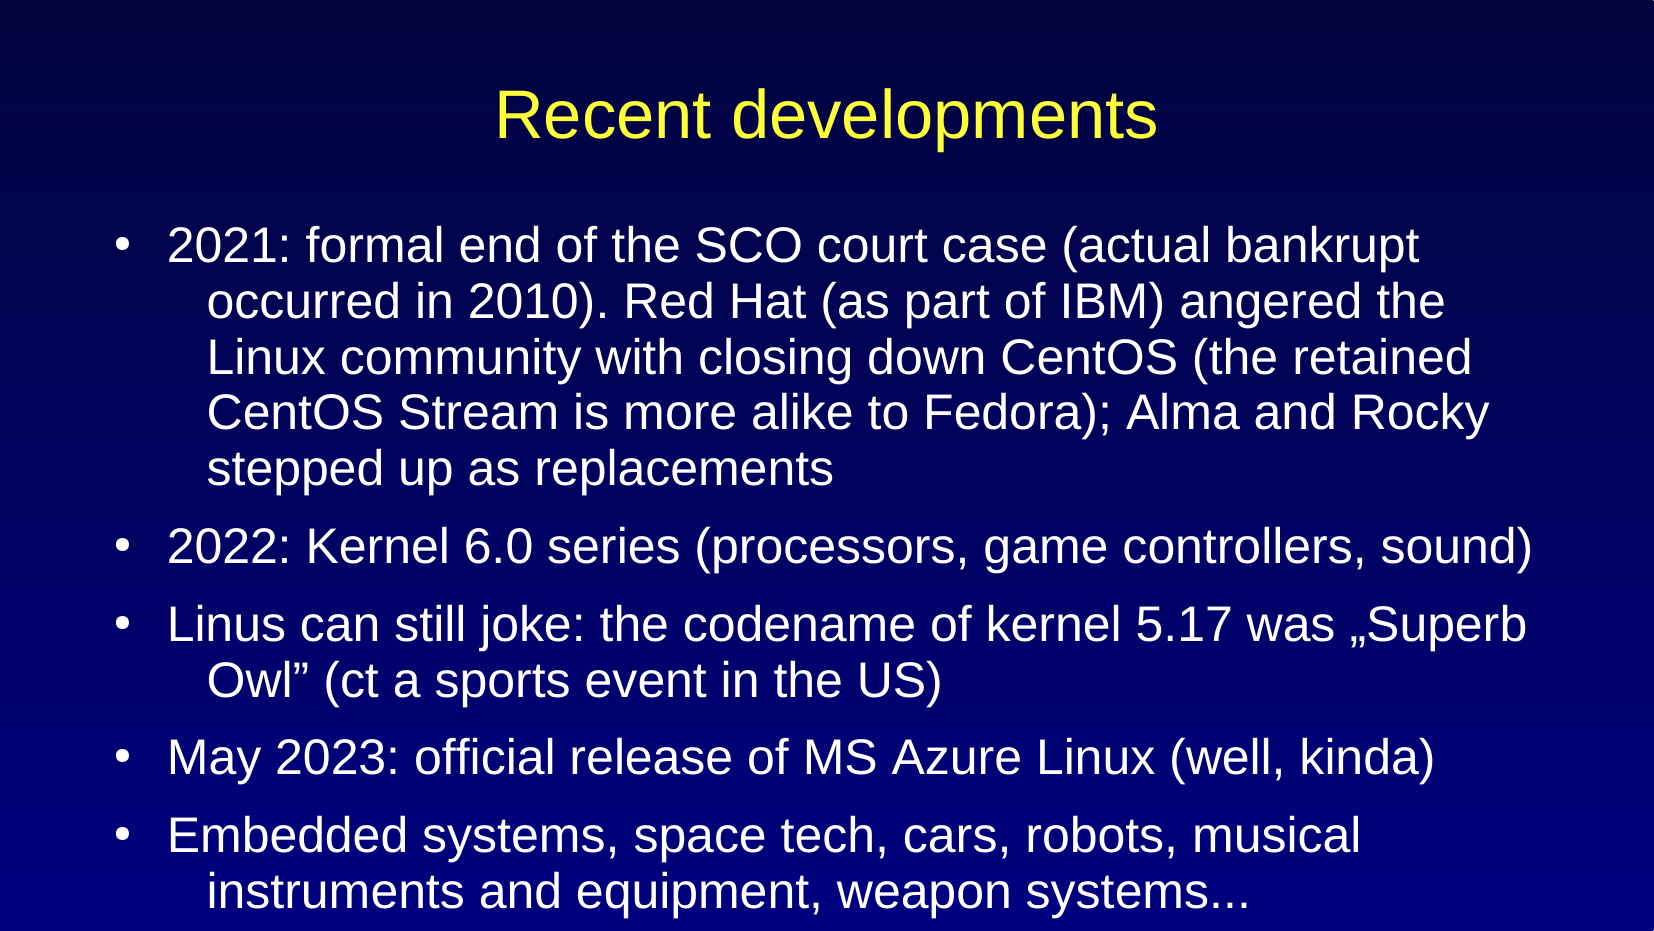

# Recent developments
2021: formal end of the SCO court case (actual bankrupt occurred in 2010). Red Hat (as part of IBM) angered the Linux community with closing down CentOS (the retained CentOS Stream is more alike to Fedora); Alma and Rocky stepped up as replacements
2022: Kernel 6.0 series (processors, game controllers, sound)
Linus can still joke: the codename of kernel 5.17 was „Superb Owl” (ct a sports event in the US)
May 2023: official release of MS Azure Linux (well, kinda)
Embedded systems, space tech, cars, robots, musical instruments and equipment, weapon systems...